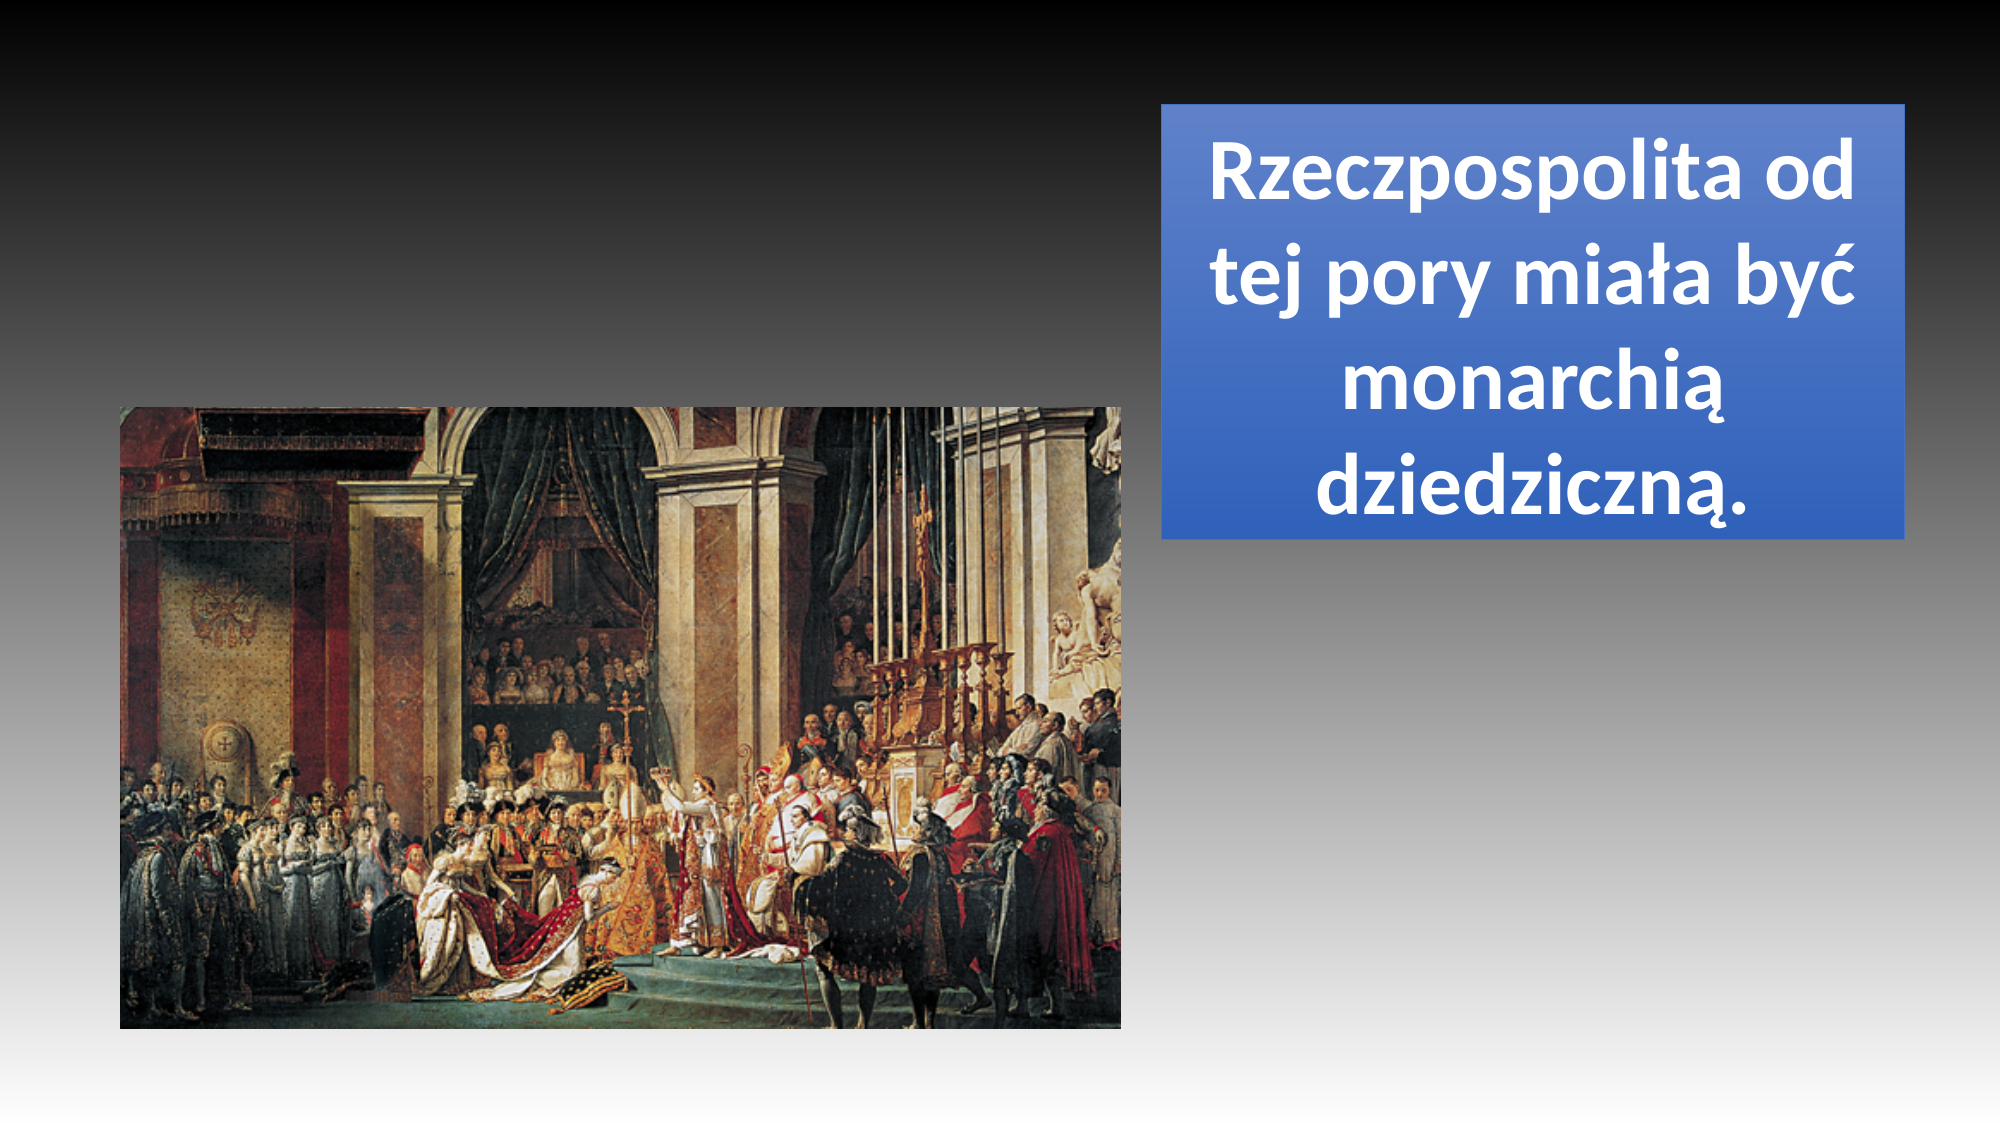

Rzeczpospolita od tej pory miała być monarchią dziedziczną.